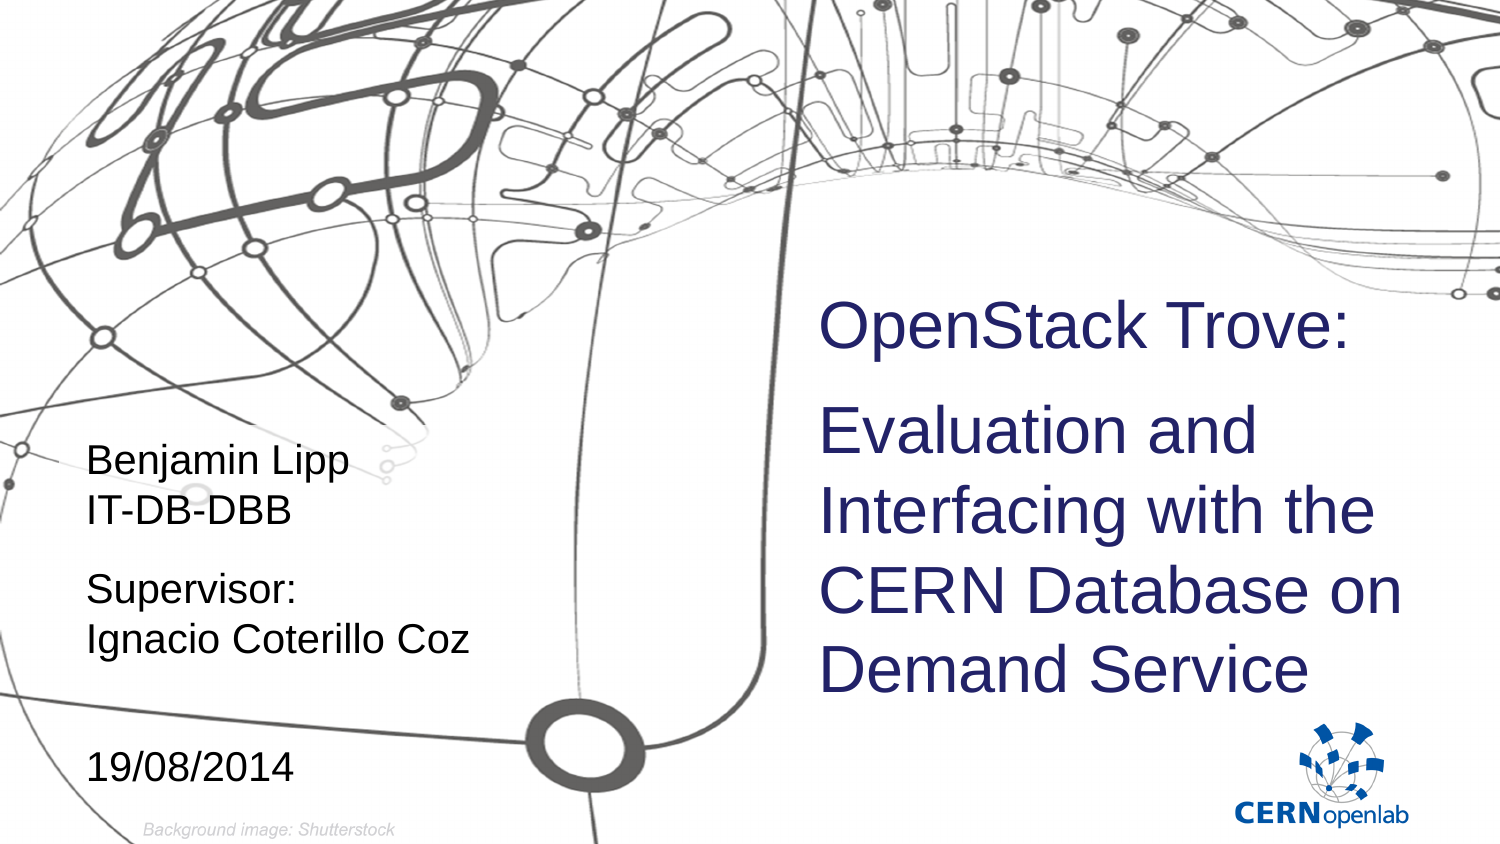

# OpenStack Trove:
Benjamin Lipp
IT-DB-DBB
Supervisor:
Ignacio Coterillo Coz
Evaluation and Interfacing with the
CERN Database on Demand Service
19/08/2014